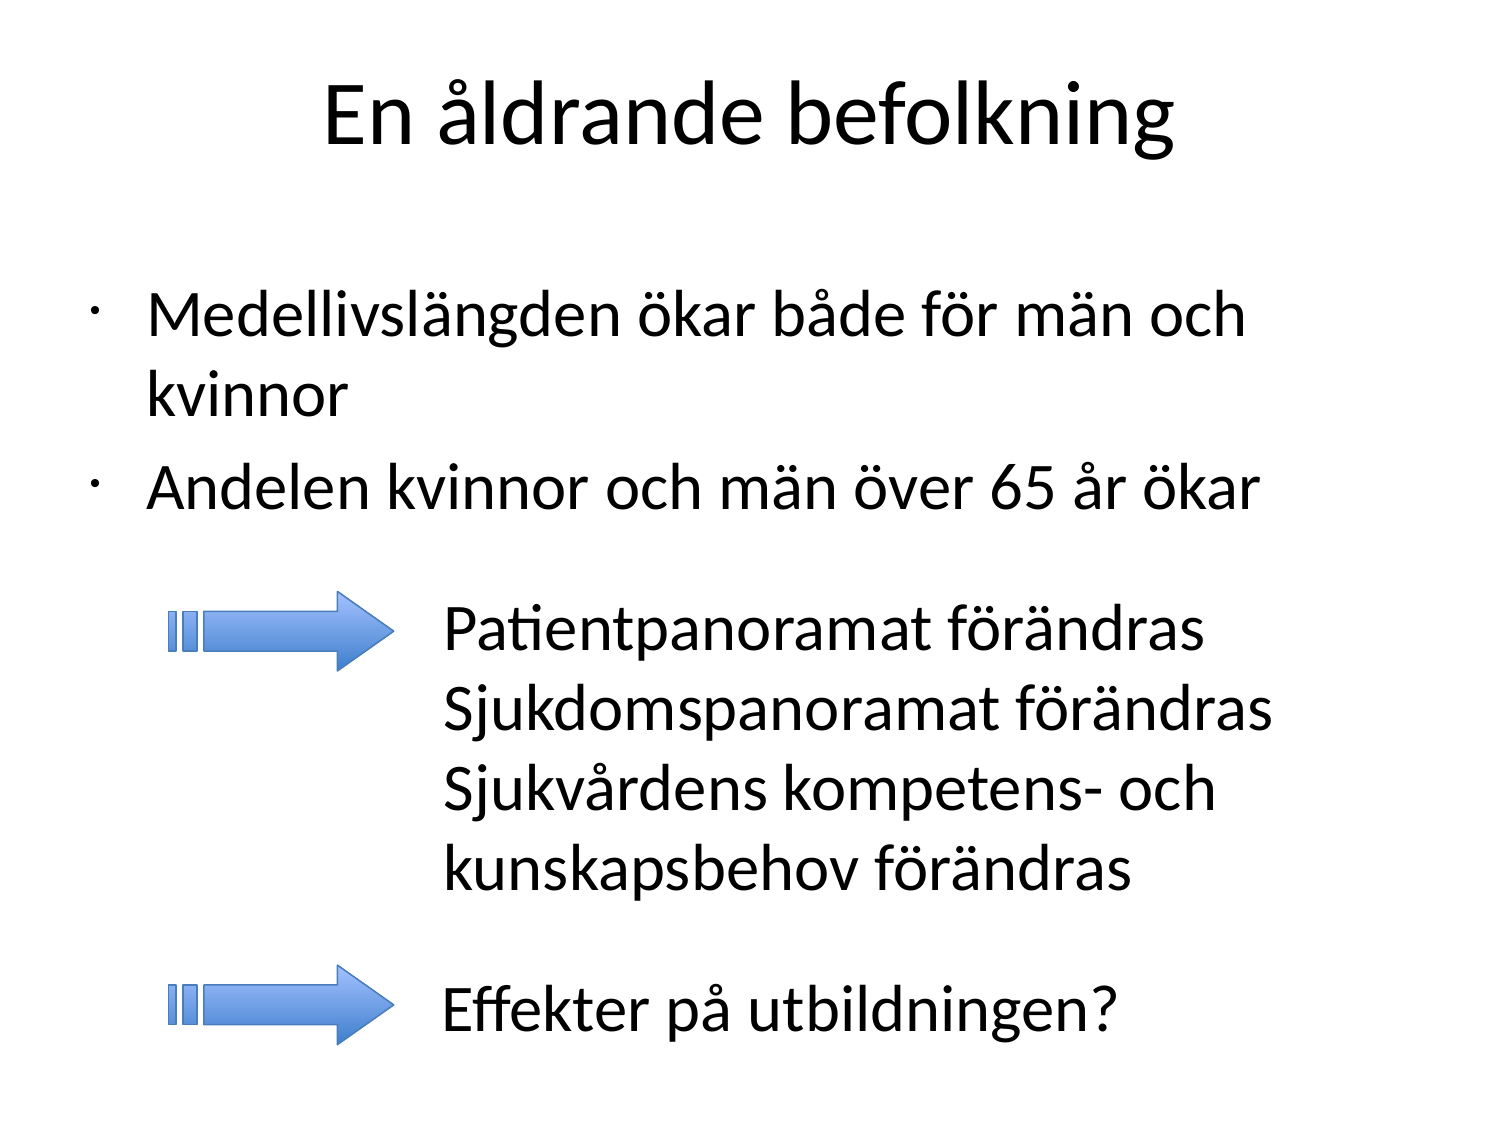

# En åldrande befolkning
Medellivslängden ökar både för män och kvinnor
Andelen kvinnor och män över 65 år ökar
Patientpanoramat förändras
Sjukdomspanoramat förändras
Sjukvårdens kompetens- och
kunskapsbehov förändras
Effekter på utbildningen?